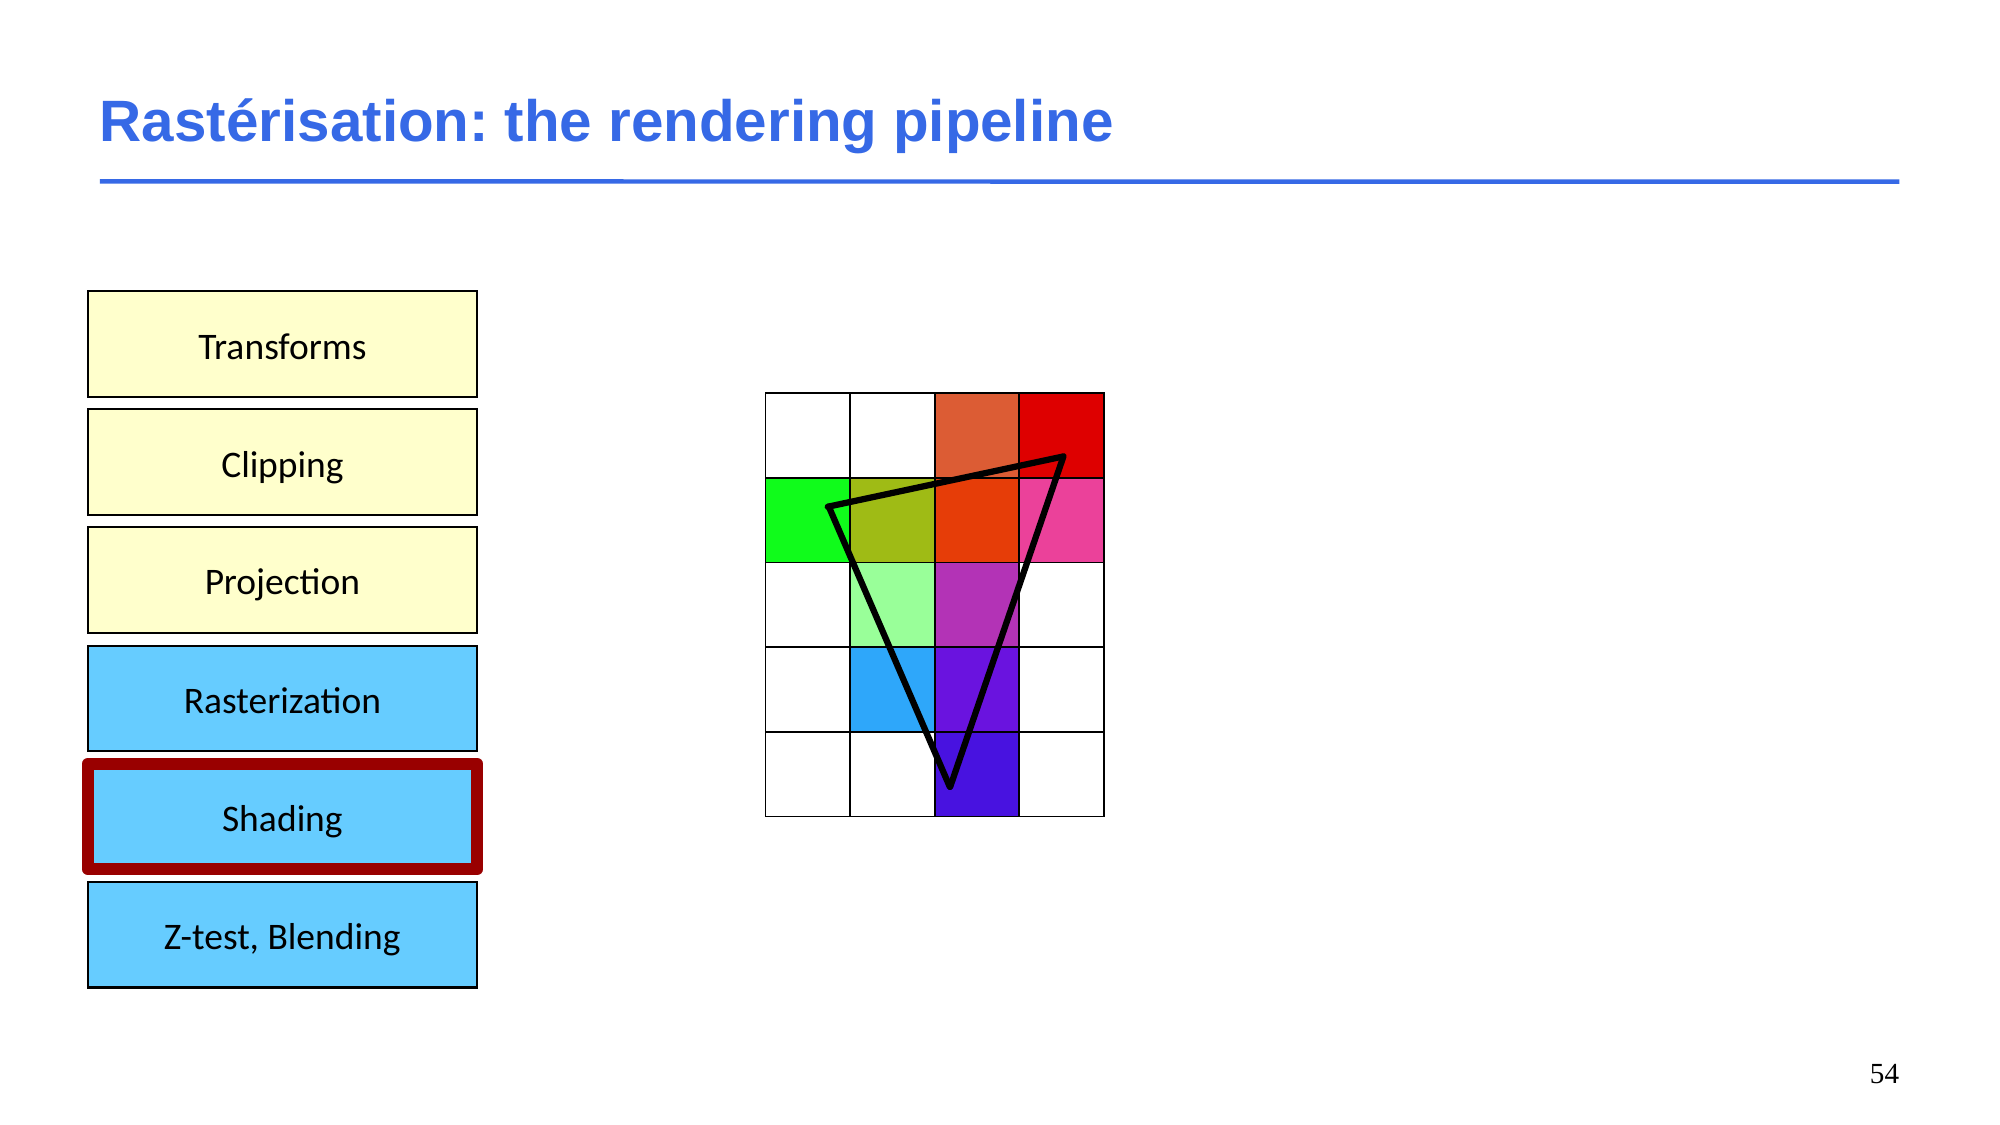

# Rastérisation: the rendering pipeline
Transforms
Clipping
Projection
Rasterization
Shading
Z-test, Blending
54